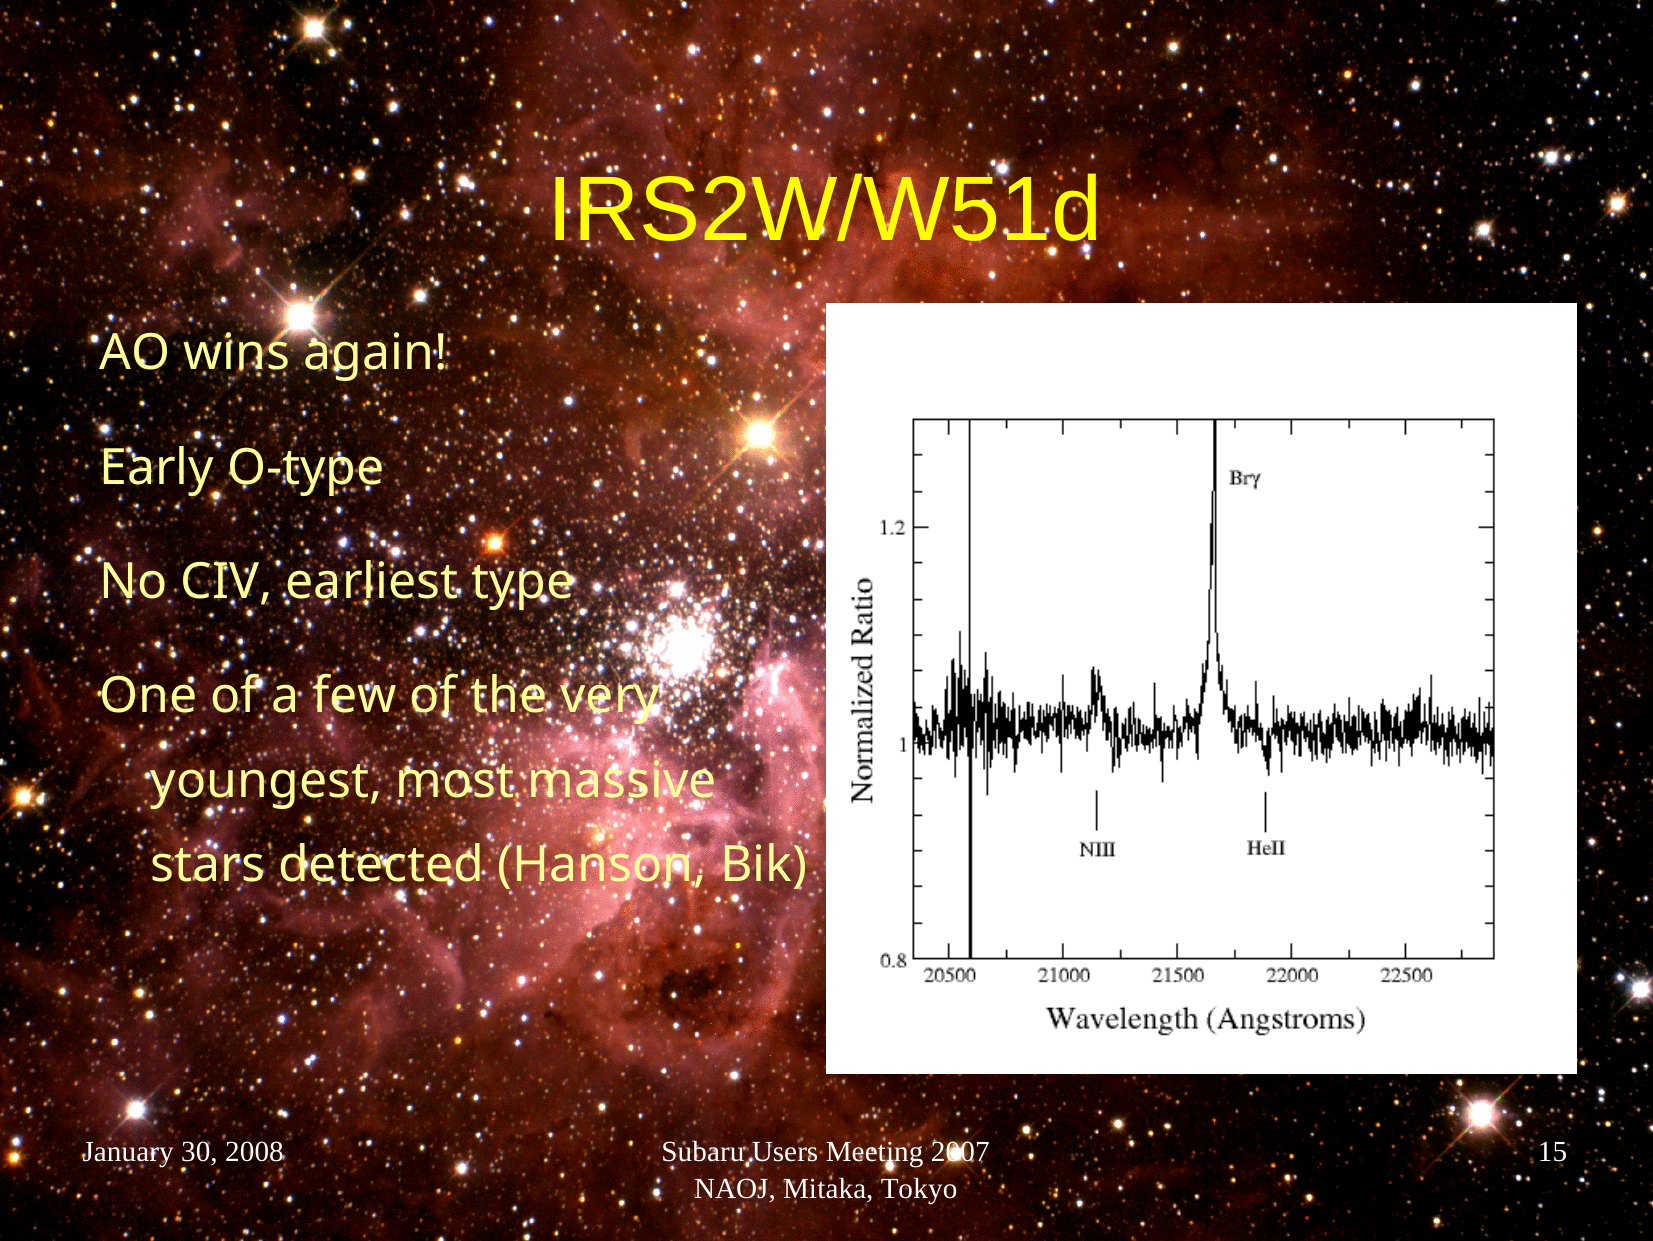

# IRS2W/W51d
AO wins again!
Early O-type
No CIV, earliest type
One of a few of the very youngest, most massive stars detected (Hanson, Bik)‏
15